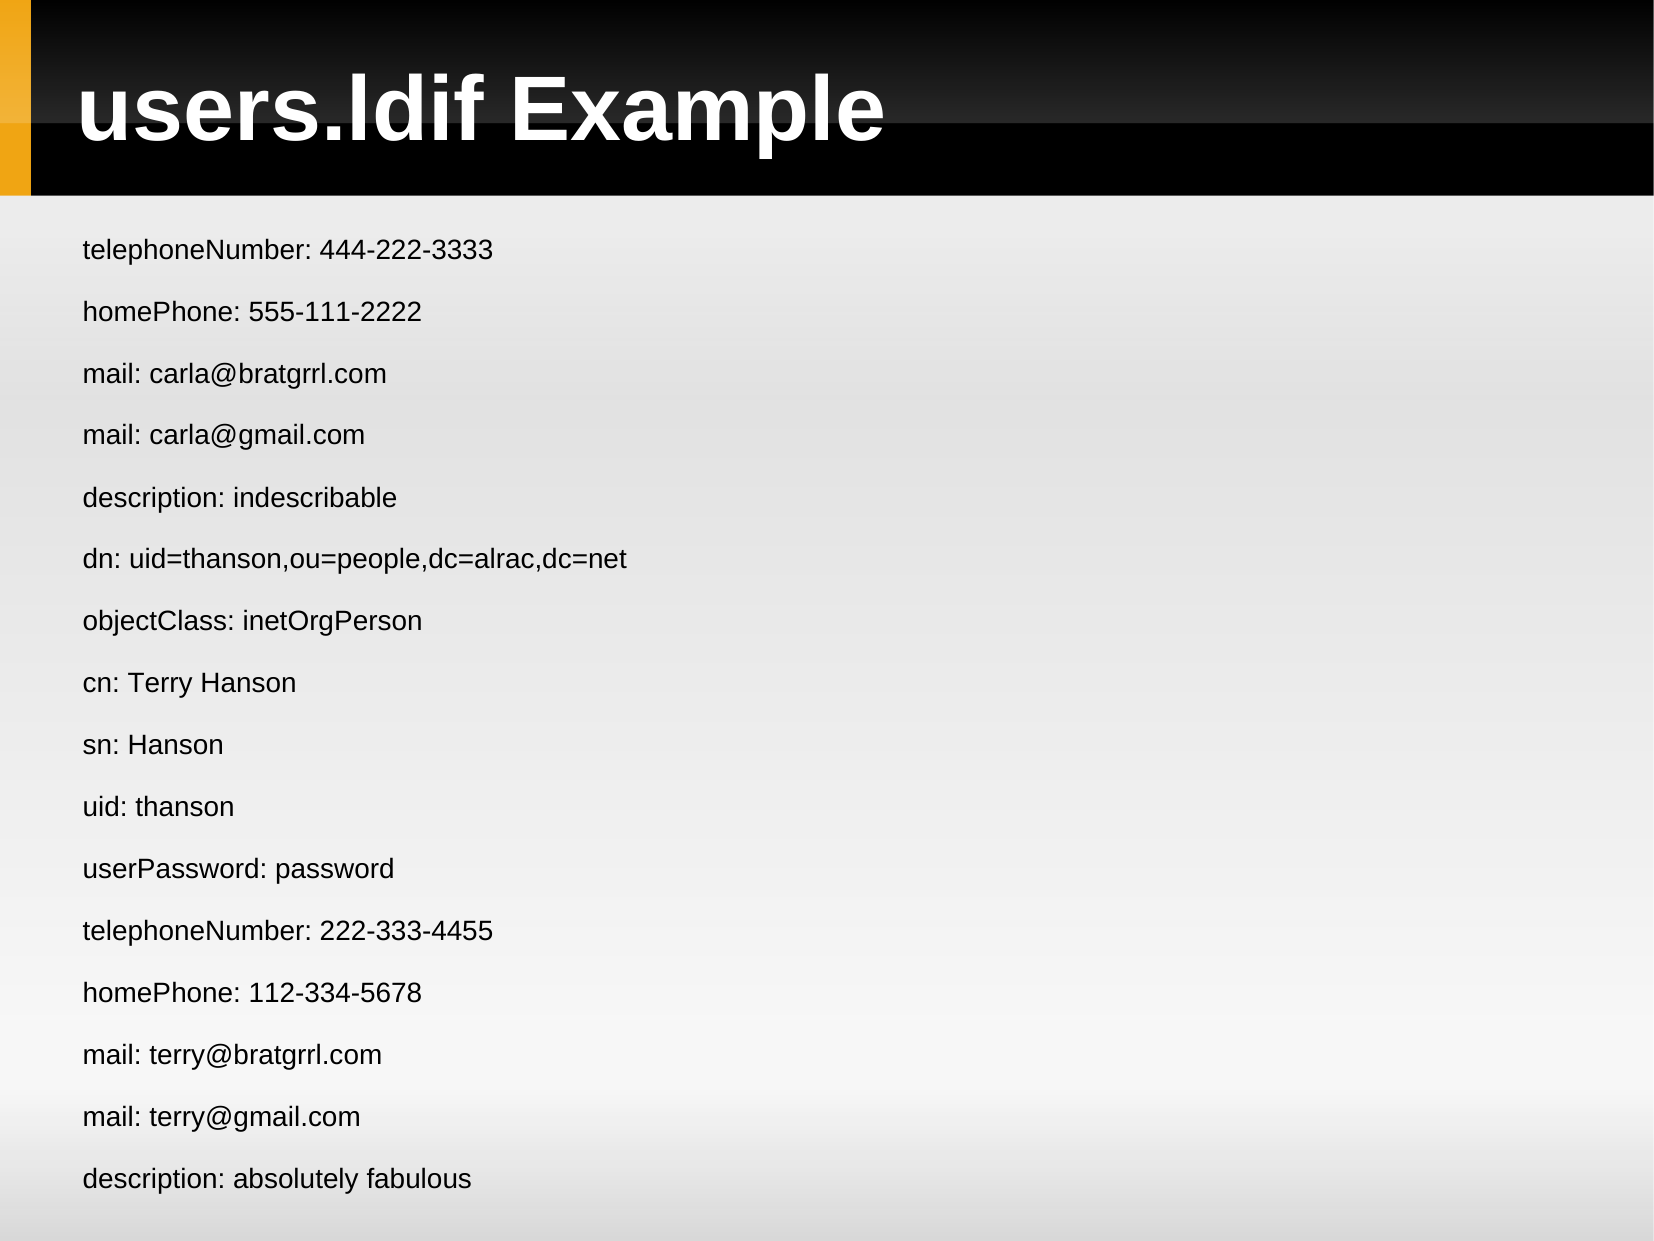

# users.ldif Example
telephoneNumber: 444-222-3333
homePhone: 555-111-2222
mail: carla@bratgrrl.com
mail: carla@gmail.com
description: indescribable
dn: uid=thanson,ou=people,dc=alrac,dc=net
objectClass: inetOrgPerson
cn: Terry Hanson
sn: Hanson
uid: thanson
userPassword: password
telephoneNumber: 222-333-4455
homePhone: 112-334-5678
mail: terry@bratgrrl.com
mail: terry@gmail.com
description: absolutely fabulous